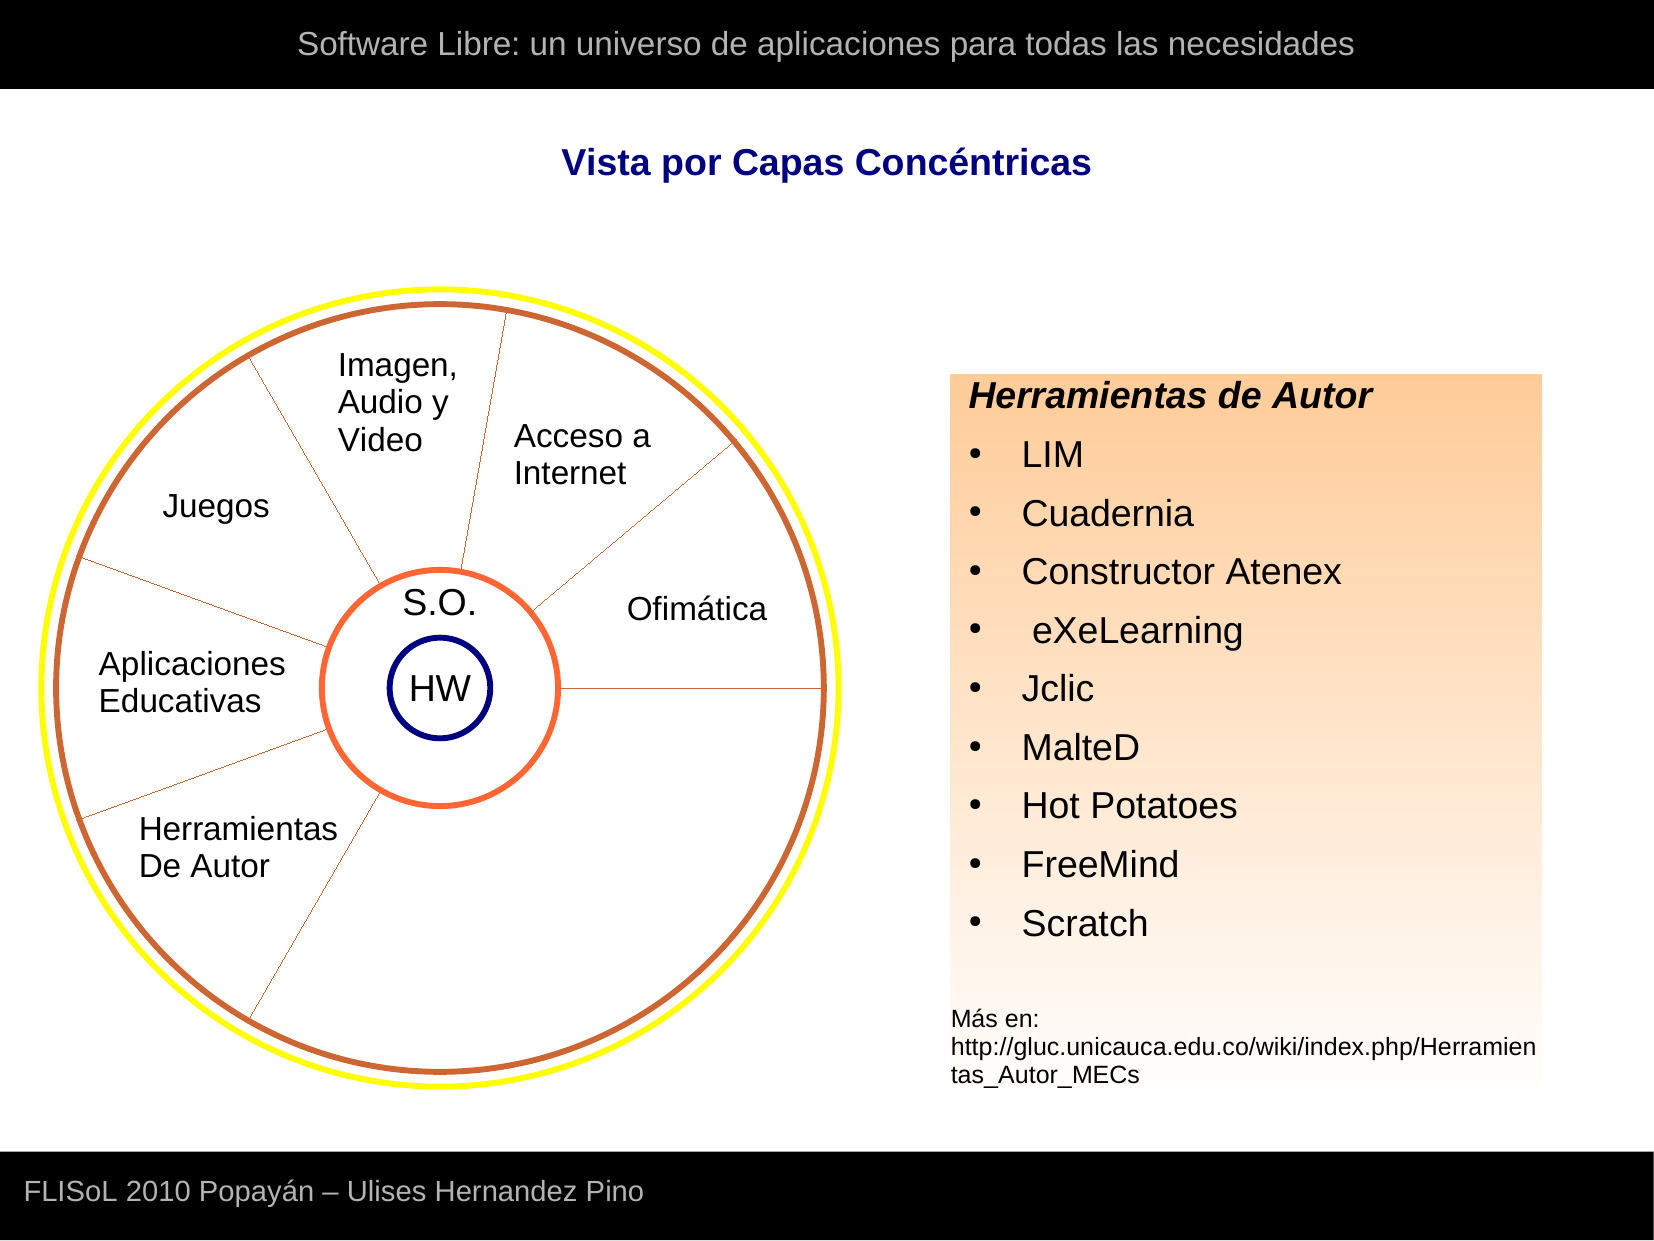

Vista por Capas Concéntricas
Imagen,
Audio y
Video
# Herramientas de Autor
LIM
Cuadernia
Constructor Atenex
 eXeLearning
Jclic
MalteD
Hot Potatoes
FreeMind
Scratch
Más en:
http://gluc.unicauca.edu.co/wiki/index.php/Herramientas_Autor_MECs
Acceso a
Internet
Juegos
S.O.
Ofimática
HW
Aplicaciones
Educativas
Herramientas
De Autor